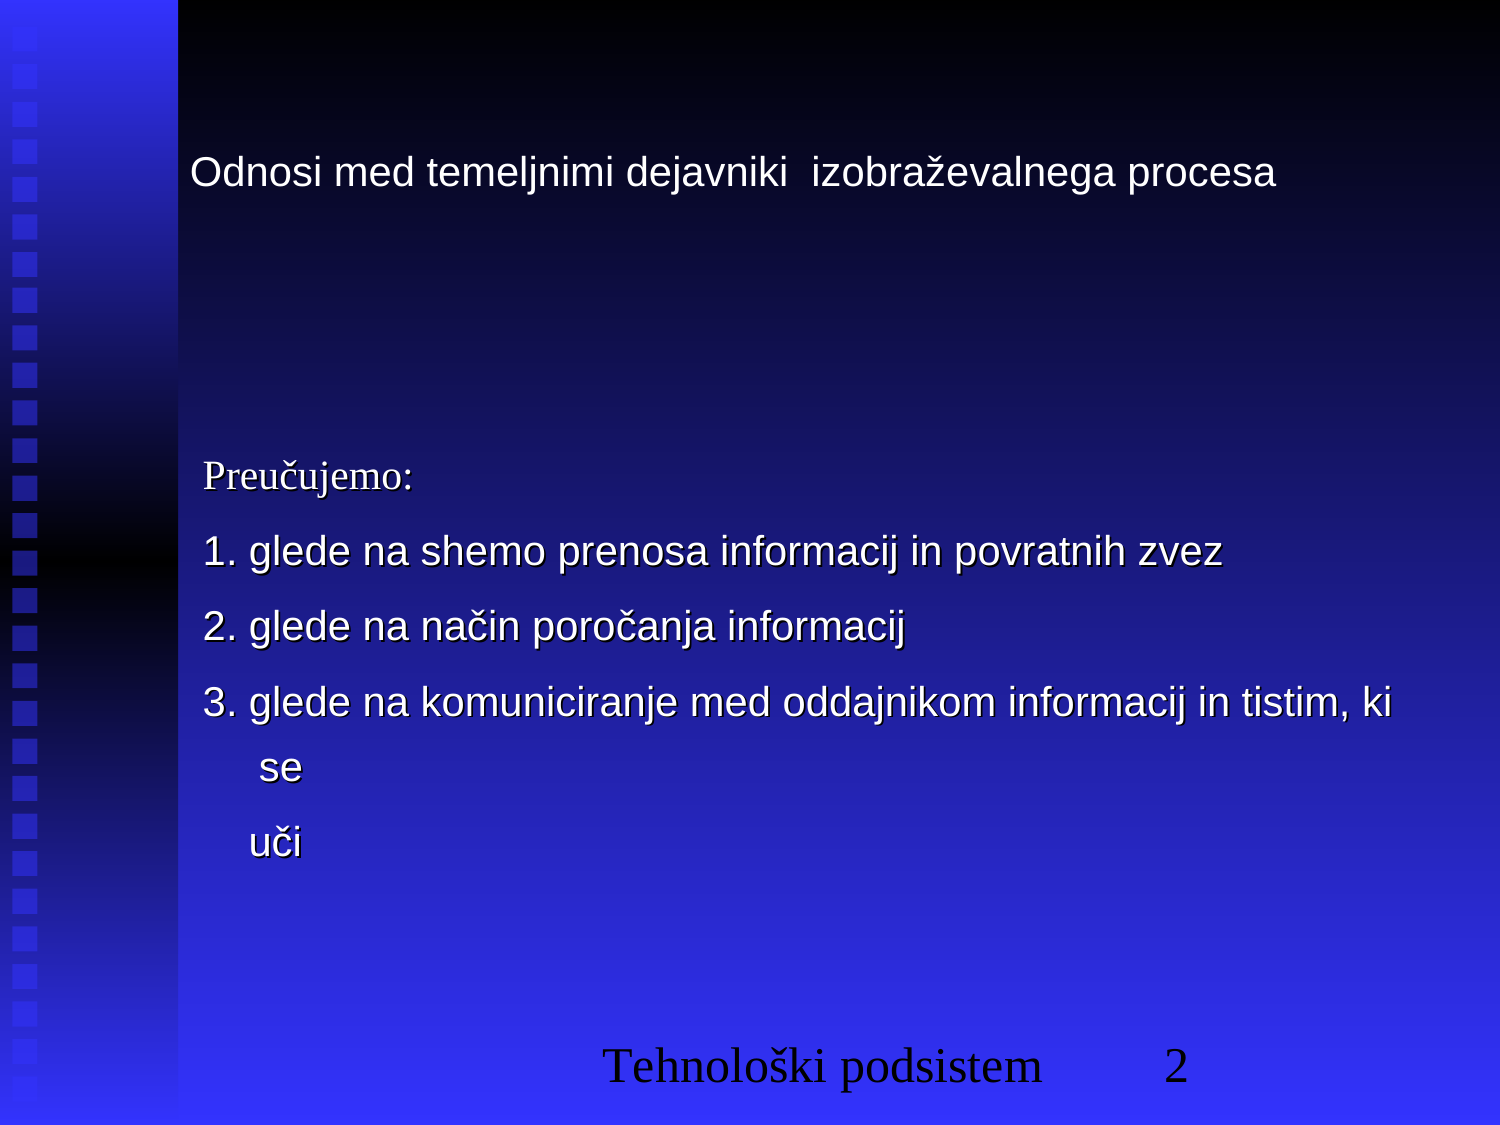

# Odnosi med temeljnimi dejavniki izobraževalnega procesa
Preučujemo:
1. glede na shemo prenosa informacij in povratnih zvez
2. glede na način poročanja informacij
3. glede na komuniciranje med oddajnikom informacij in tistim, ki se
 uči
Tehnološki podsistem
2